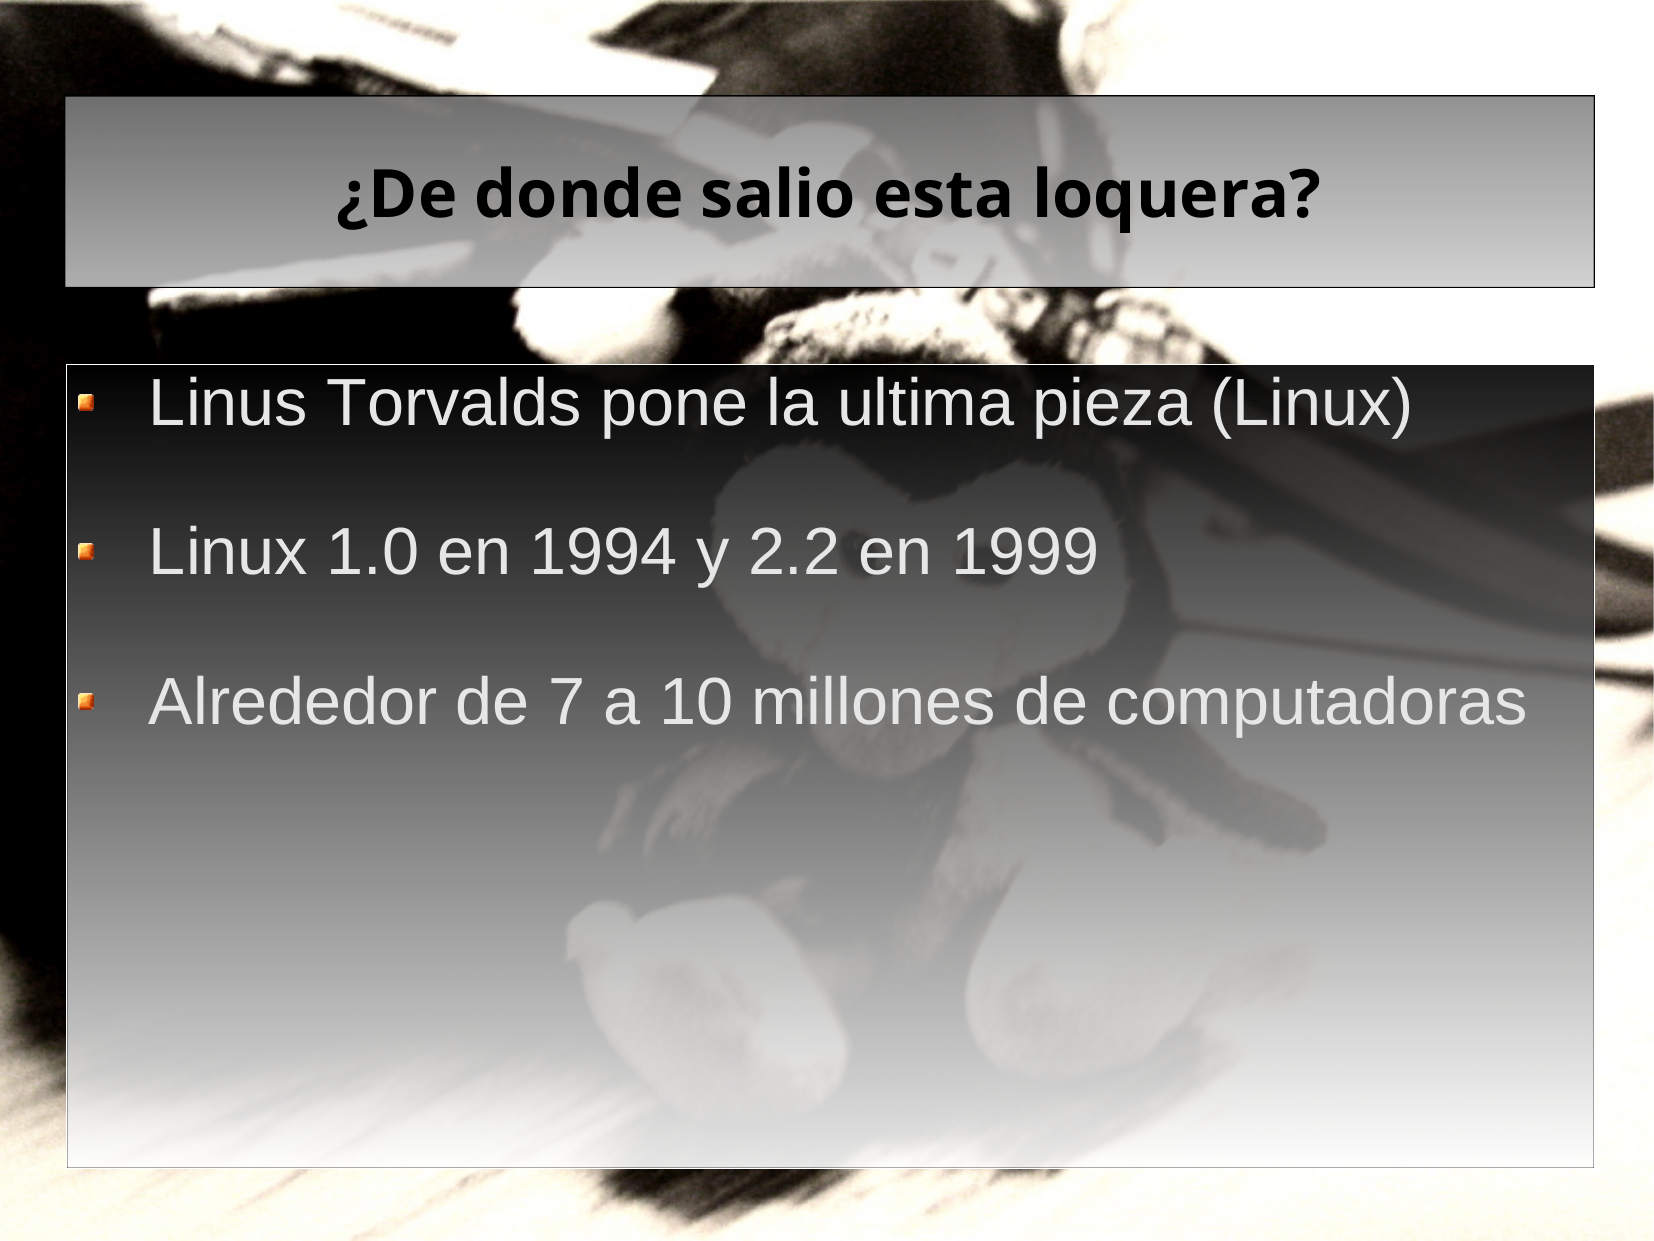

# ¿De donde salio esta loquera?
Linus Torvalds pone la ultima pieza (Linux)
Linux 1.0 en 1994 y 2.2 en 1999
Alrededor de 7 a 10 millones de computadoras